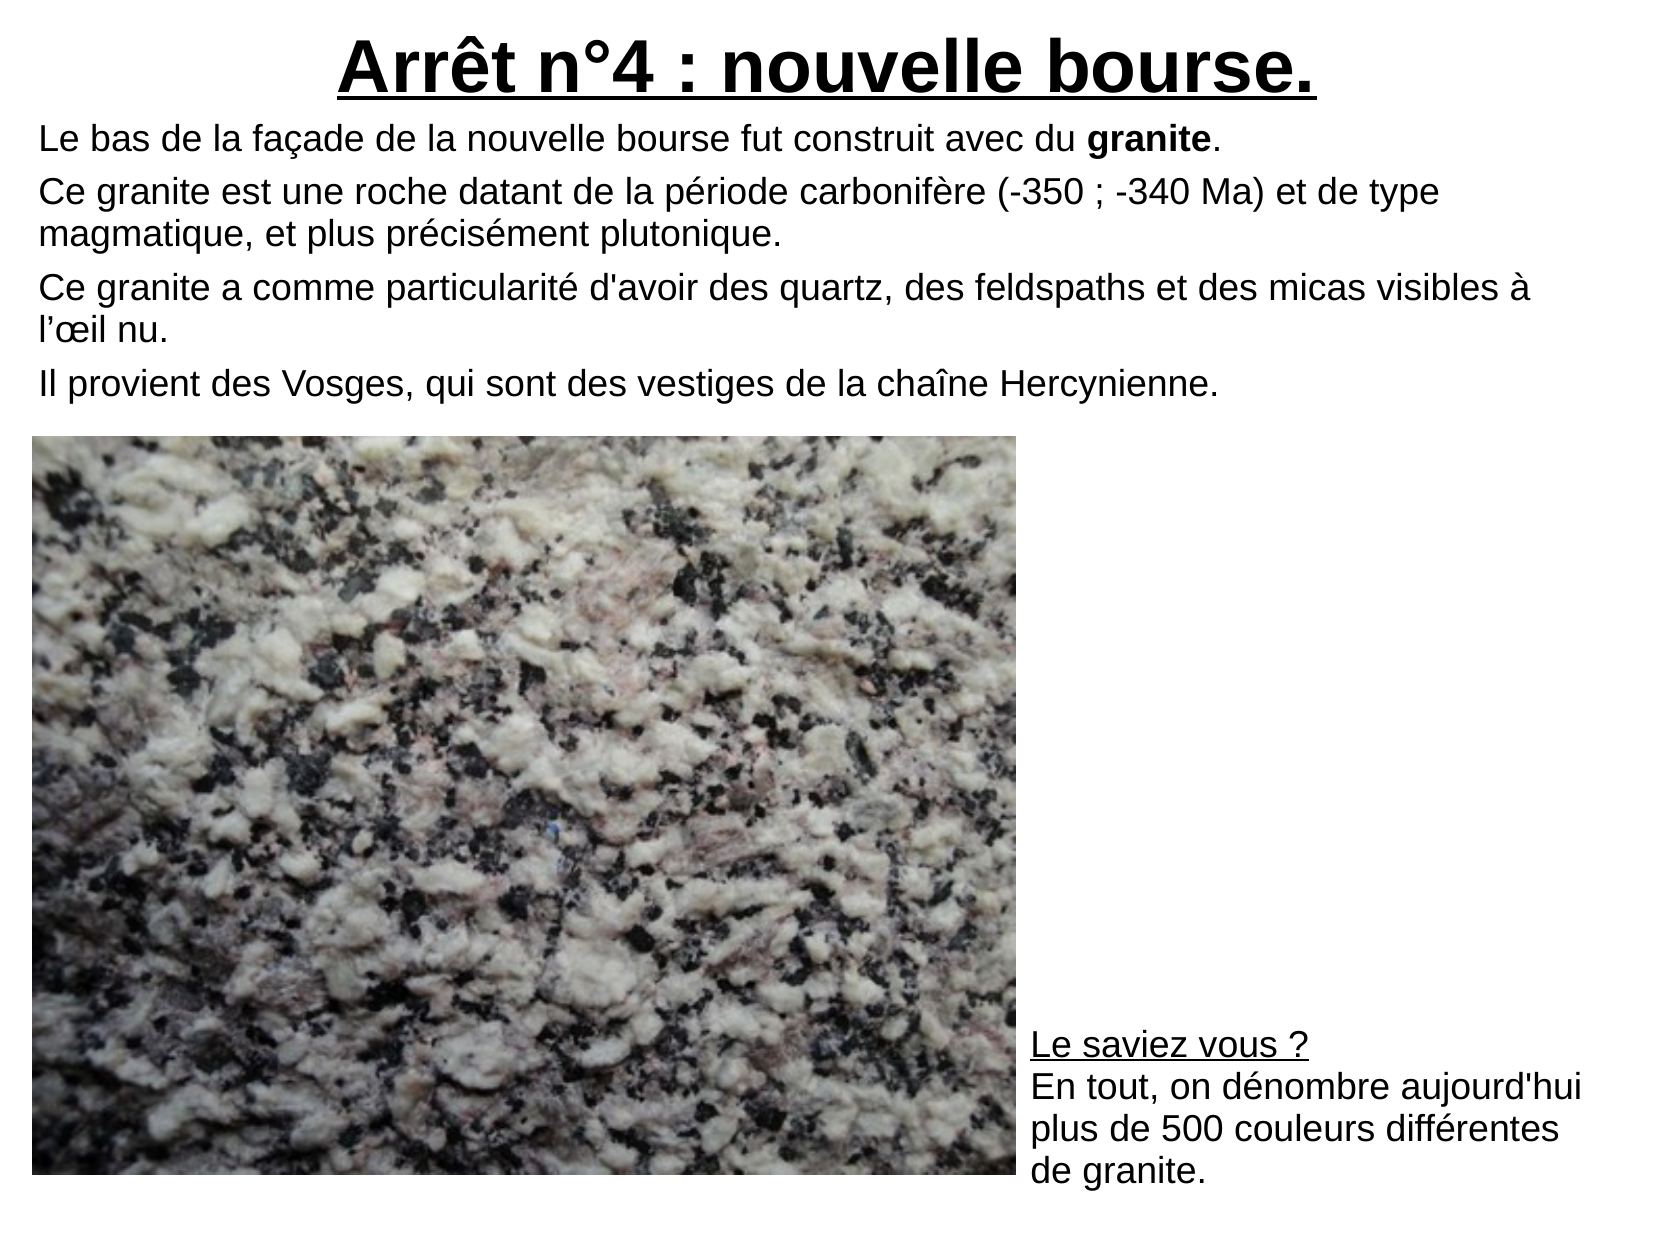

# Arrêt n°4 : nouvelle bourse.
Le bas de la façade de la nouvelle bourse fut construit avec du granite.
Ce granite est une roche datant de la période carbonifère (-350 ; -340 Ma) et de type magmatique, et plus précisément plutonique.
Ce granite a comme particularité d'avoir des quartz, des feldspaths et des micas visibles à l’œil nu.
Il provient des Vosges, qui sont des vestiges de la chaîne Hercynienne.
Le saviez vous ?
En tout, on dénombre aujourd'hui plus de 500 couleurs différentes de granite.